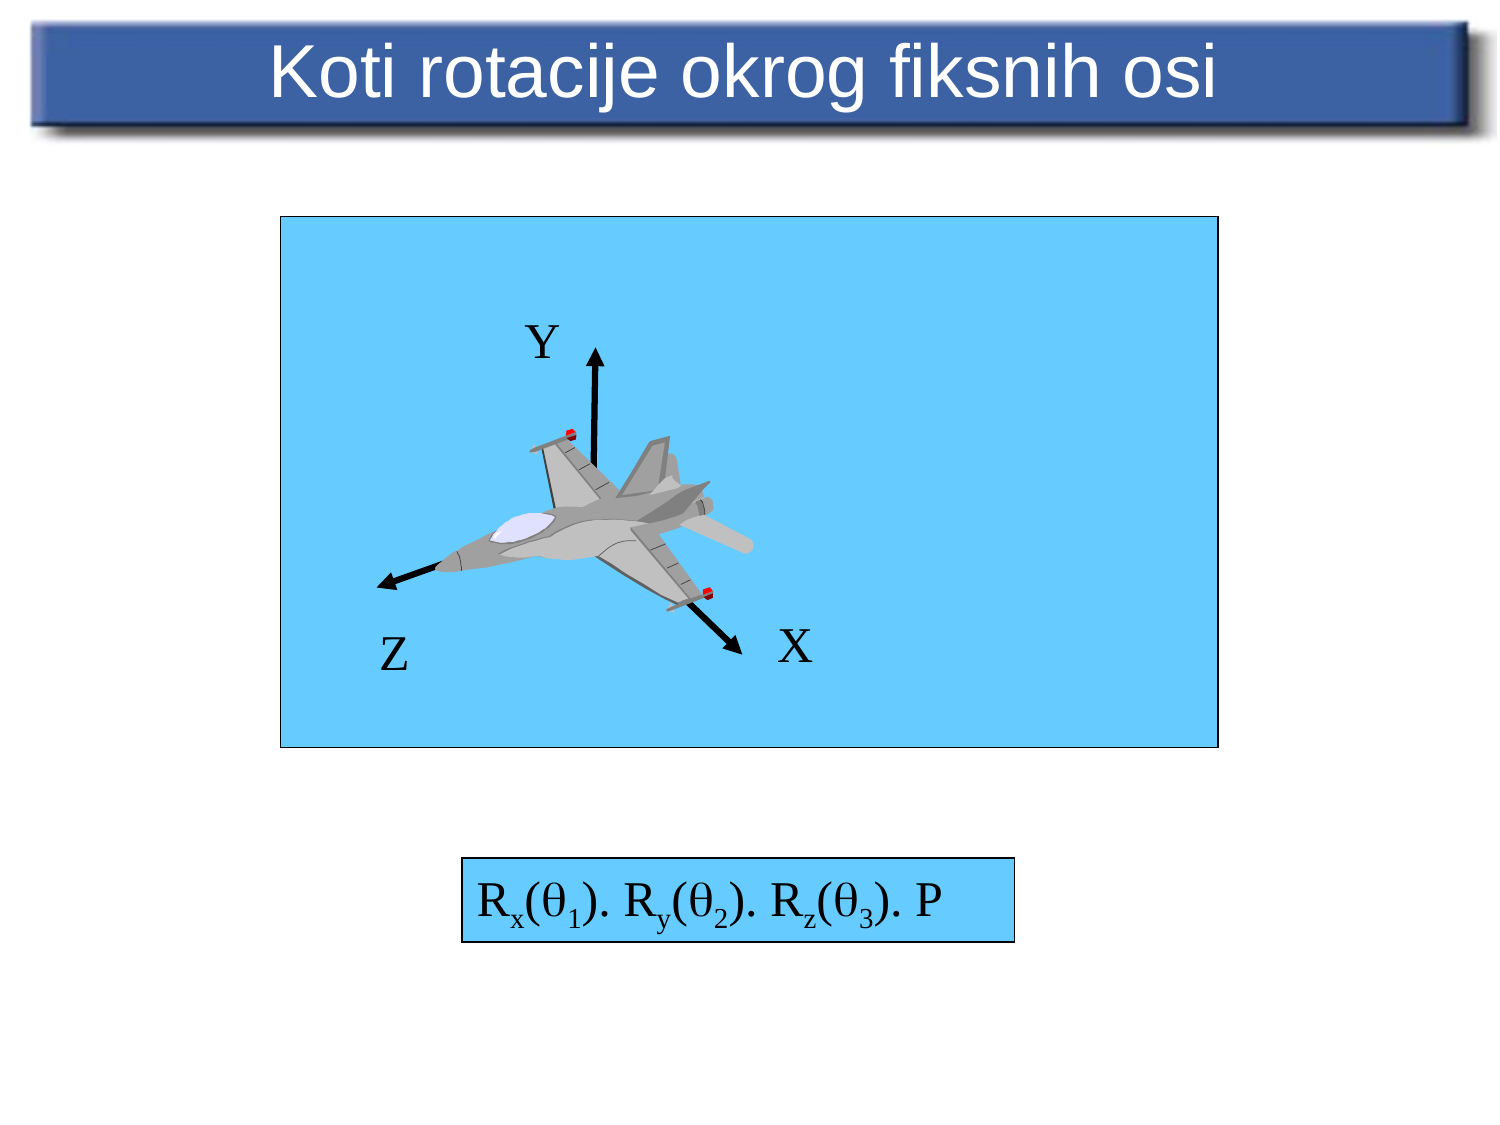

Koti rotacije okrog fiksnih osi
Y
X
Z
Rx(1). Ry(2). Rz(3). P